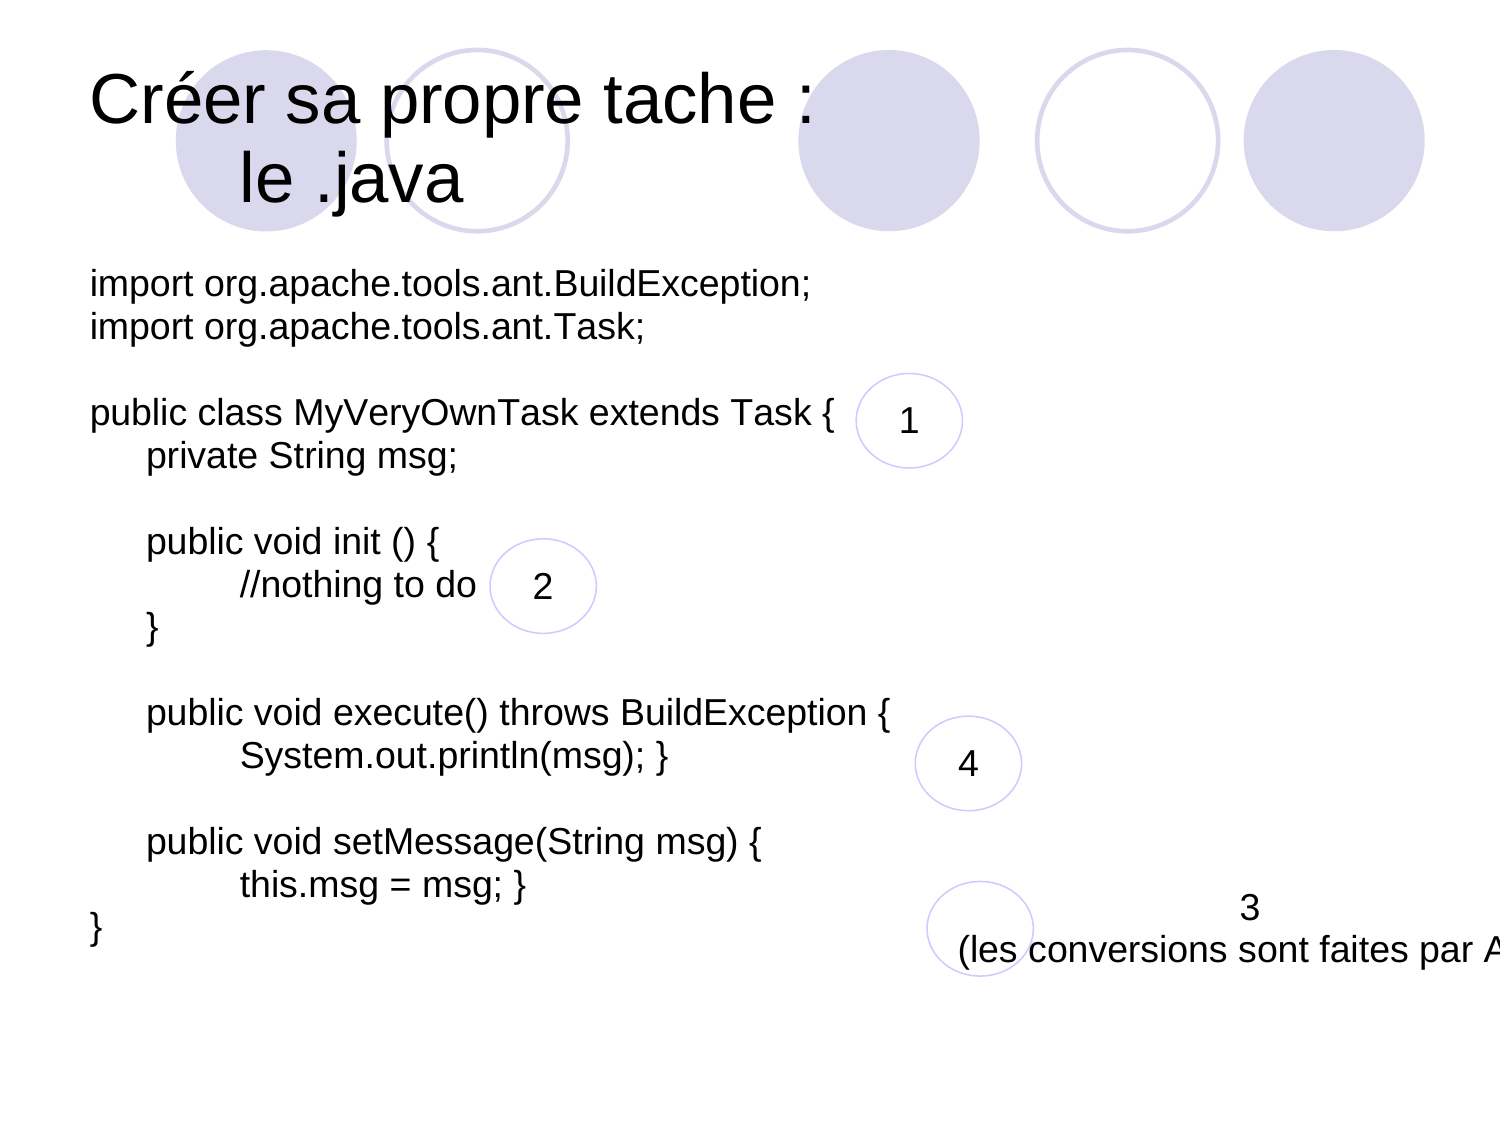

# Créer sa propre tache : le .java
import org.apache.tools.ant.BuildException;
import org.apache.tools.ant.Task;
public class MyVeryOwnTask extends Task {
	private String msg;
	public void init () {
		//nothing to do
	}
	public void execute() throws BuildException {
		System.out.println(msg); }
	public void setMessage(String msg) {
		this.msg = msg; }
}
1
2
4
3
(les conversions sont faites par Ant)